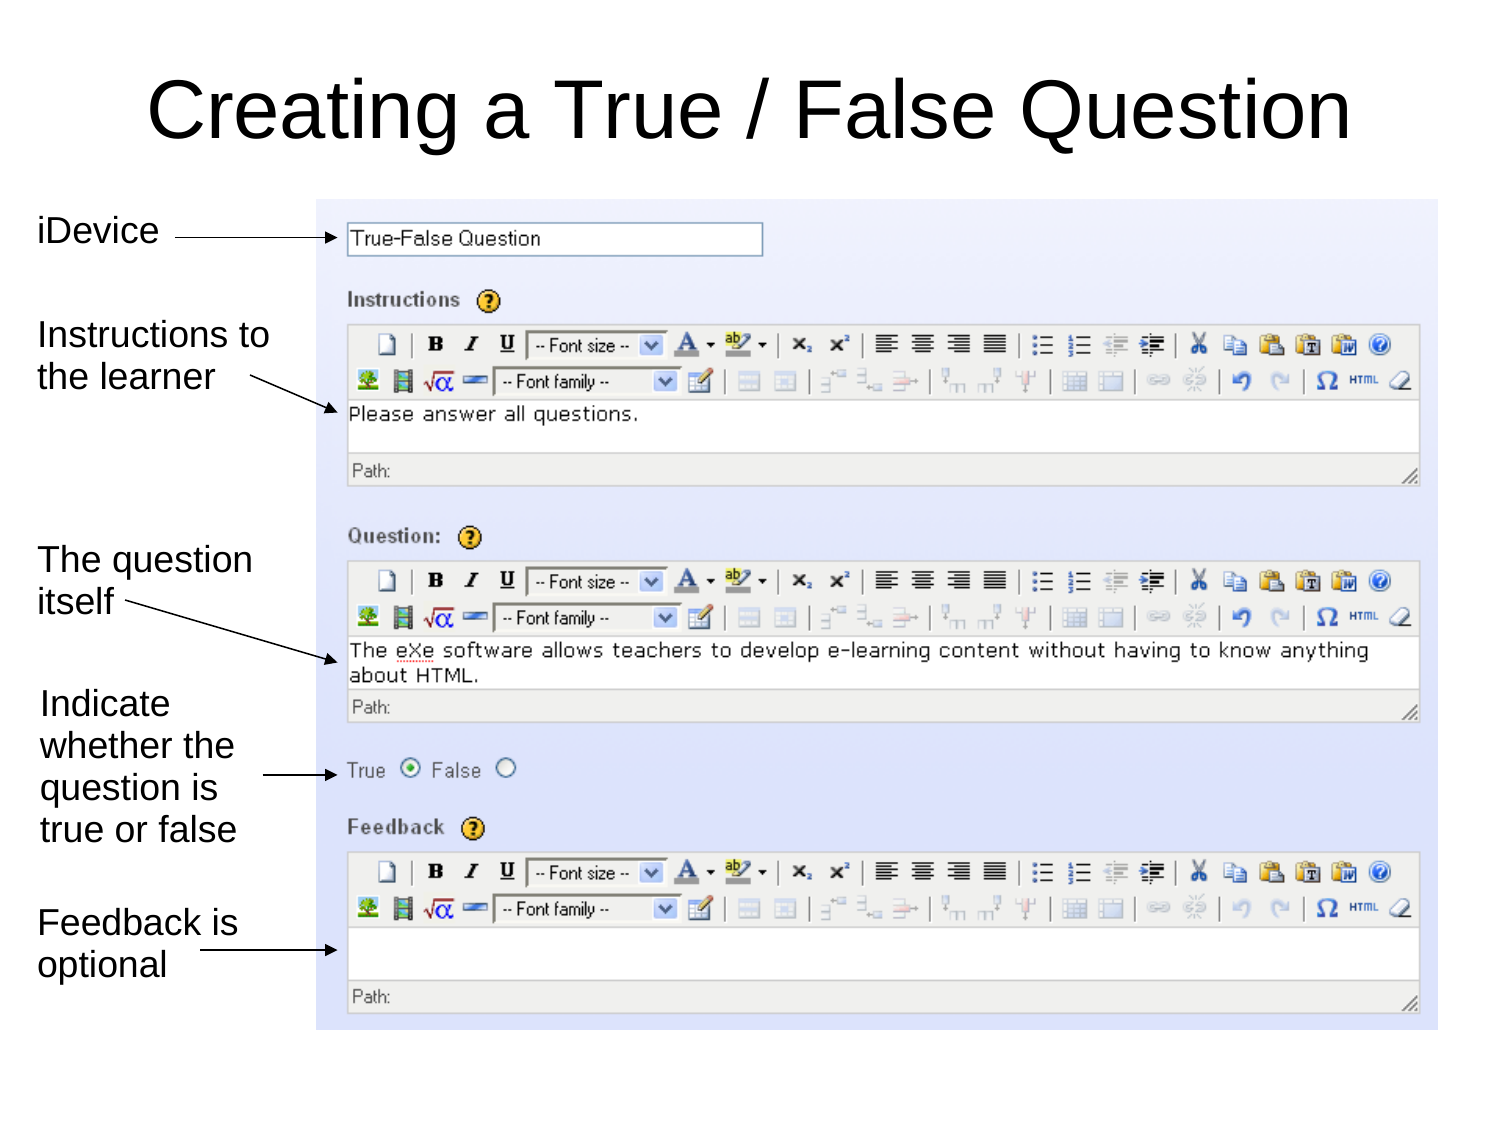

# Creating a True / False Question
iDevice
Instructions to the learner
The question itself
Indicate whether the question is true or false
Feedback is optional